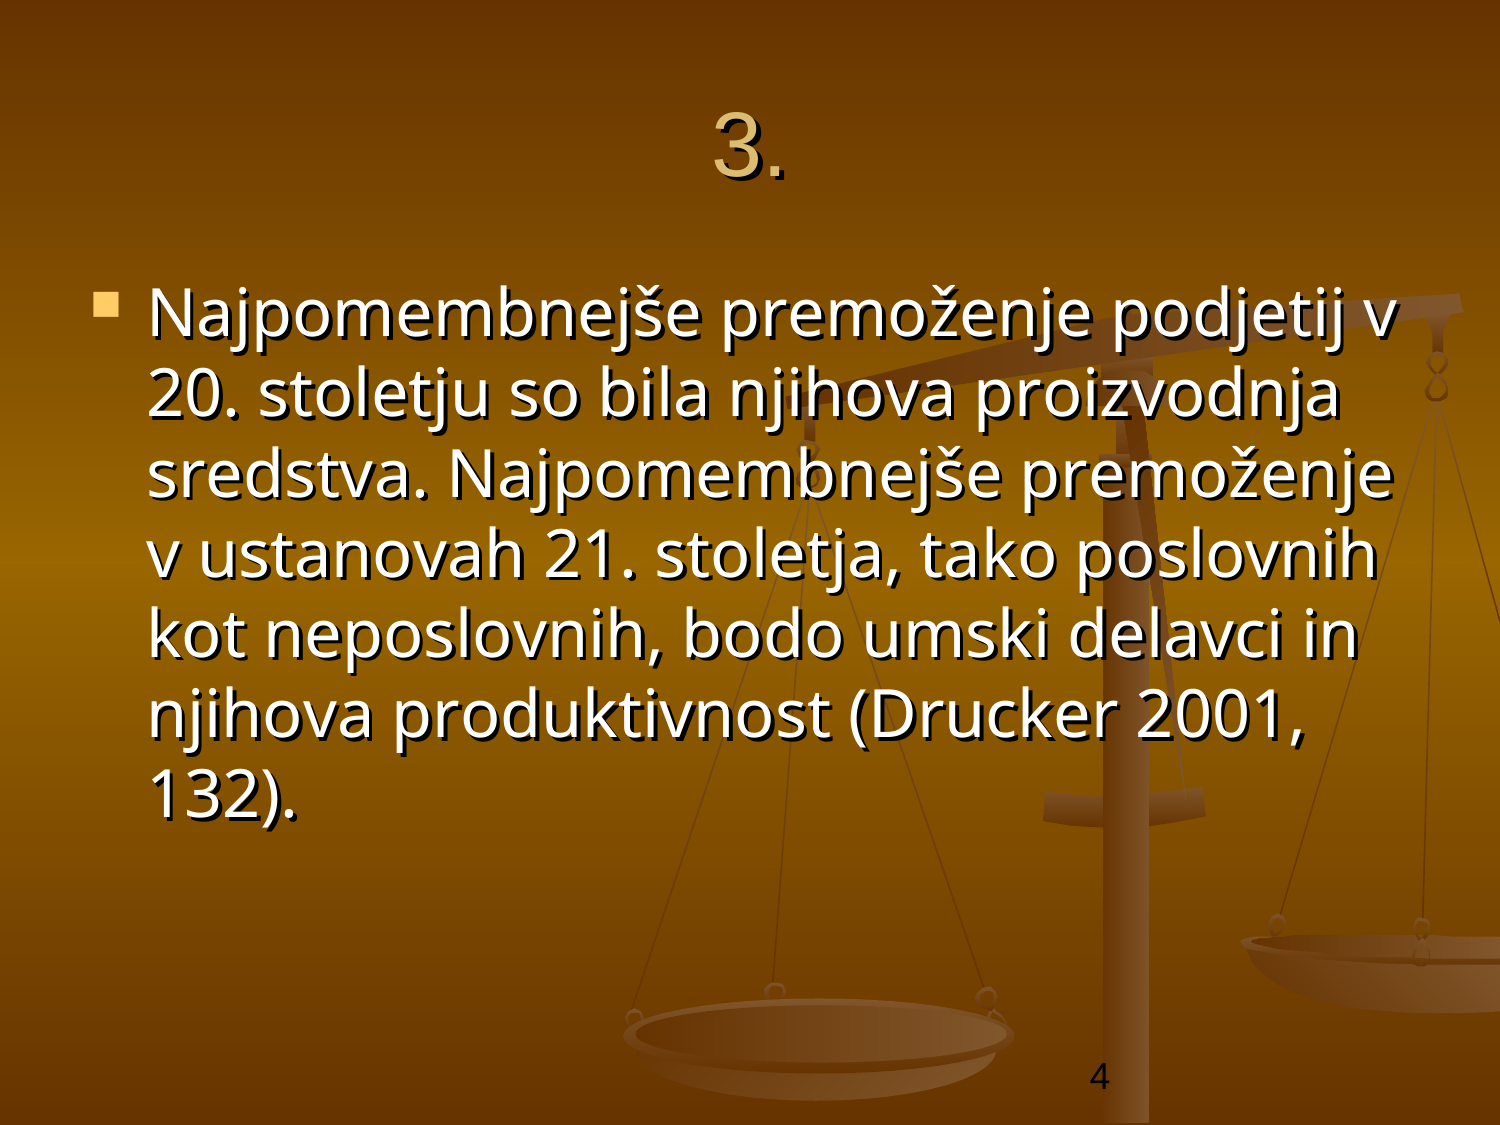

# 3.
Najpomembnejše premoženje podjetij v 20. stoletju so bila njihova proizvodnja sredstva. Najpomembnejše premoženje v ustanovah 21. stoletja, tako poslovnih kot neposlovnih, bodo umski delavci in njihova produktivnost (Drucker 2001, 132).
4